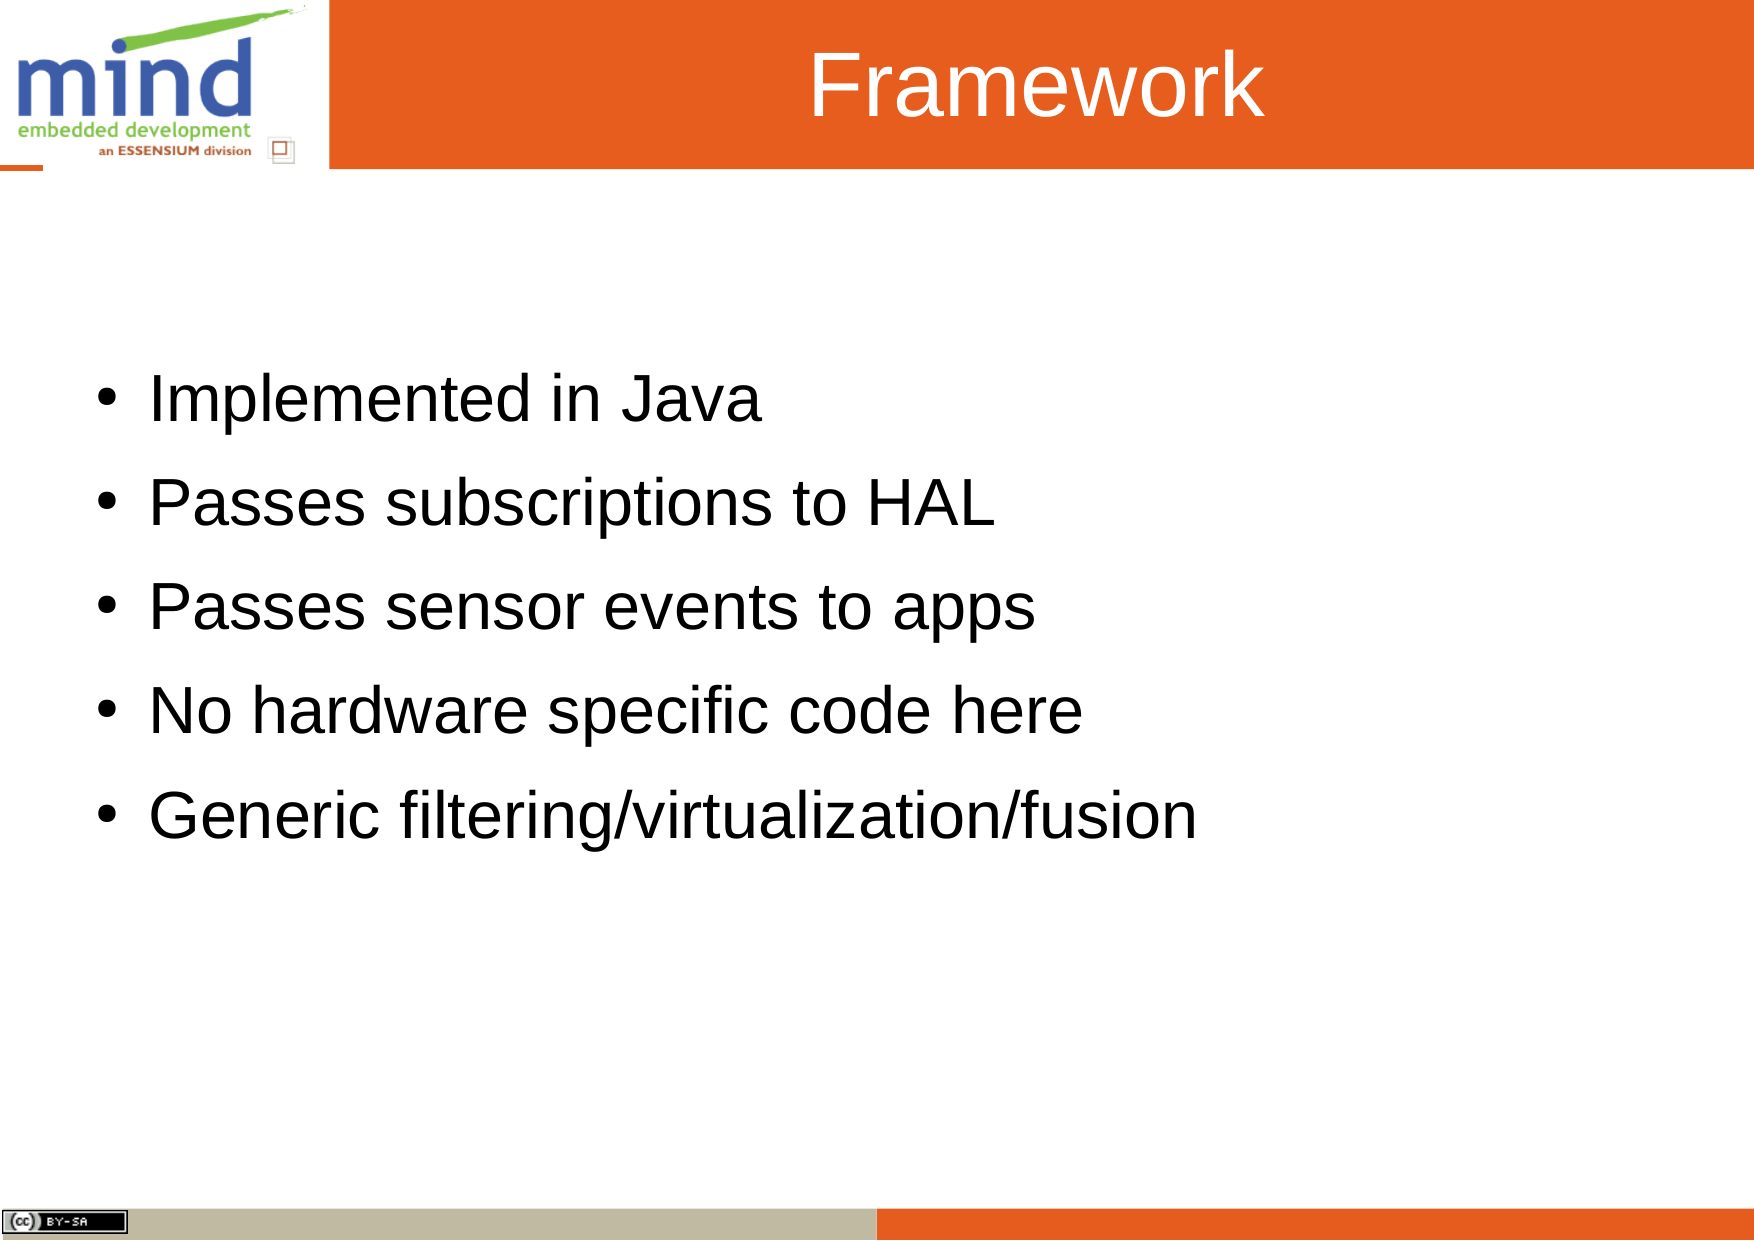

# Framework
Implemented in Java
Passes subscriptions to HAL
Passes sensor events to apps
No hardware specific code here
Generic filtering/virtualization/fusion